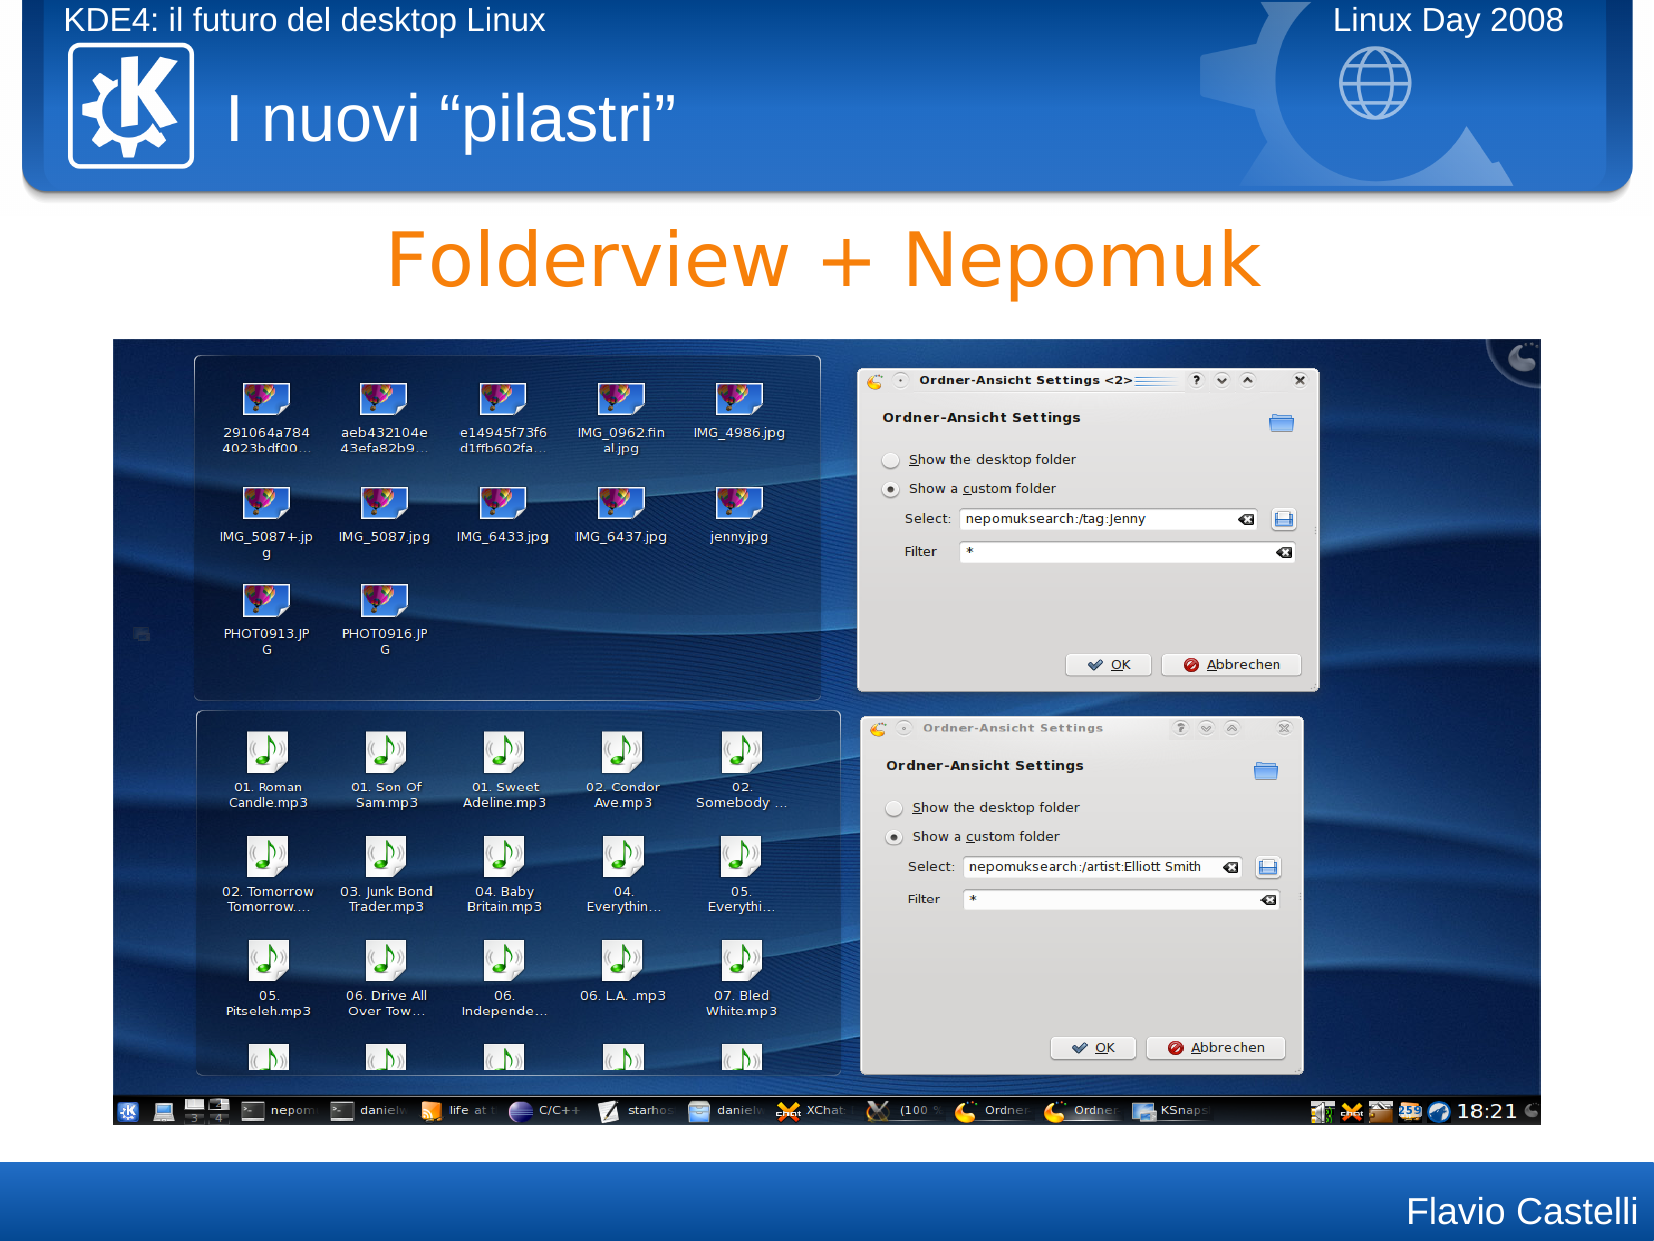

# I nuovi “pilastri”
Folderview + Nepomuk